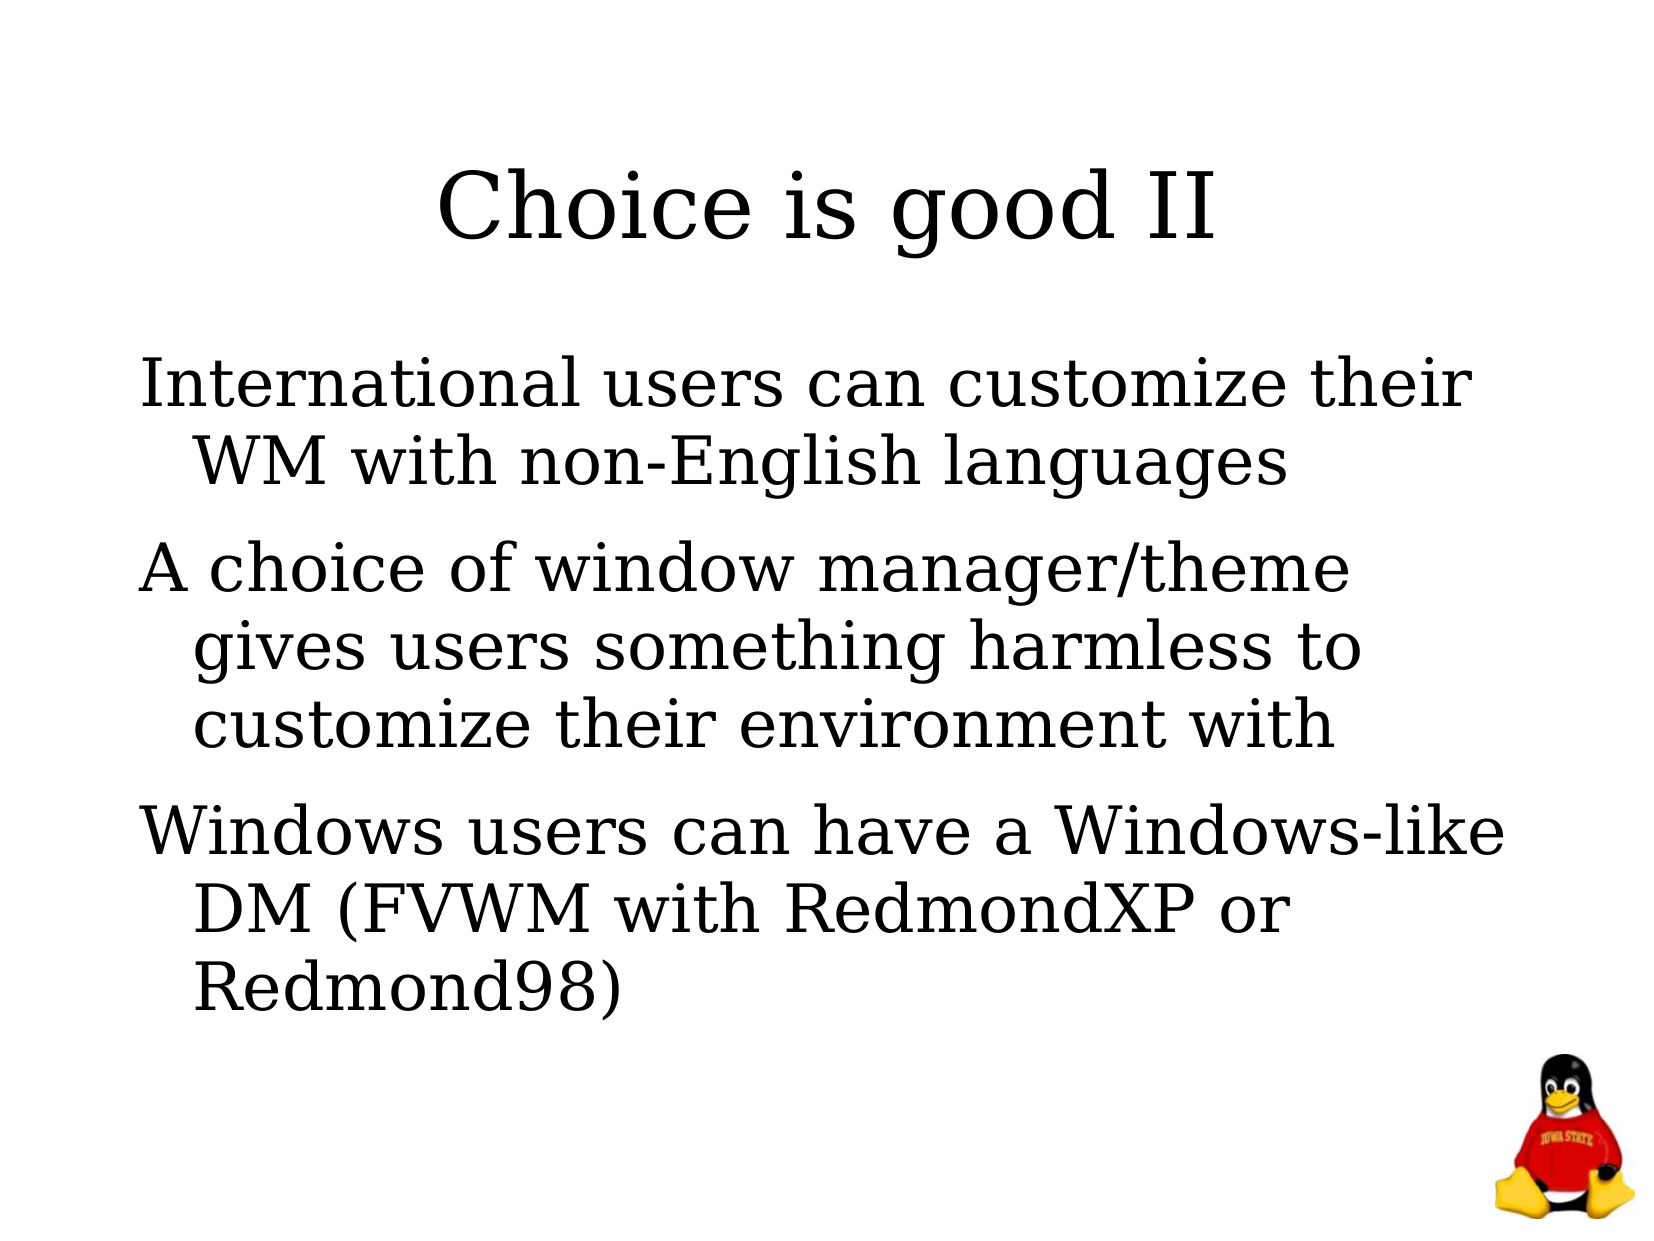

# Choice is good II
International users can customize their WM with non-English languages
A choice of window manager/theme gives users something harmless to customize their environment with
Windows users can have a Windows-like DM (FVWM with RedmondXP or Redmond98)